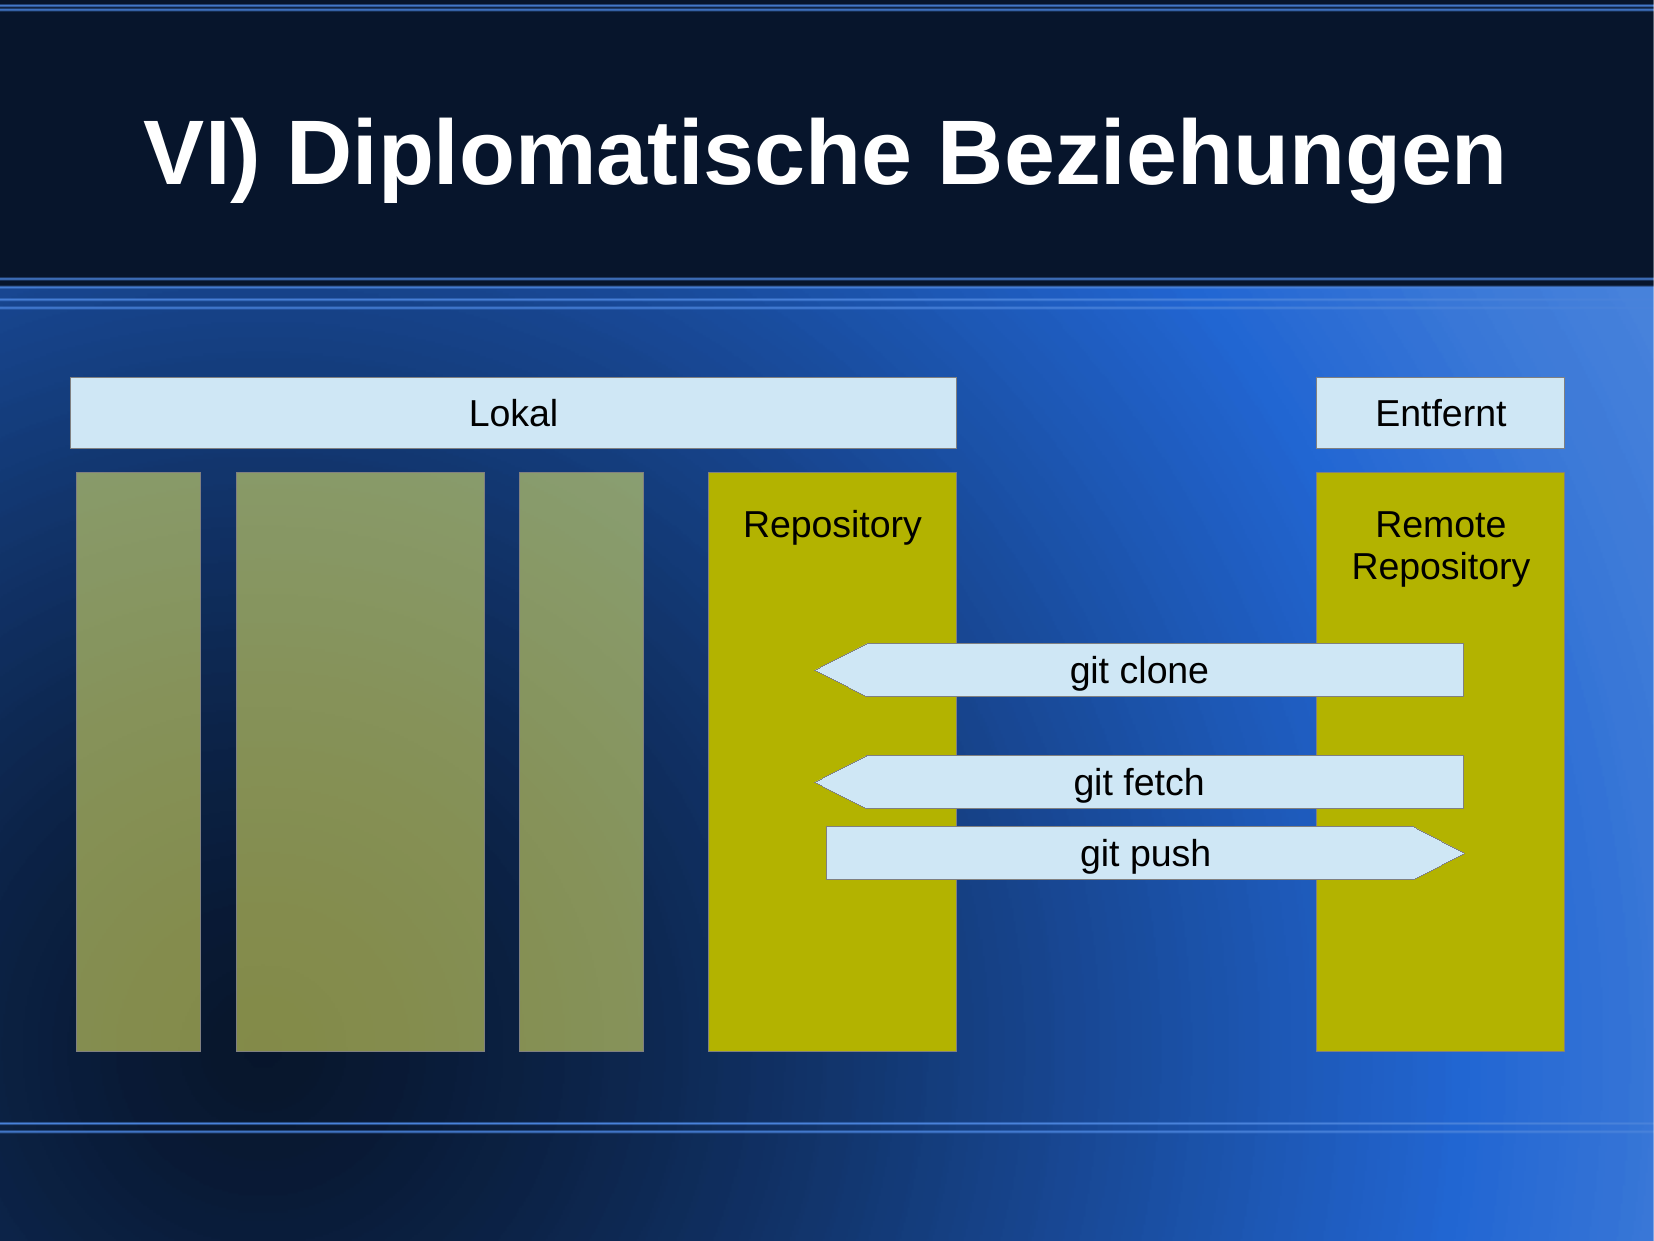

# VI) Diplomatische Beziehungen
Lokal
Entfernt
Repository
Remote
Repository
git clone
git fetch
git push